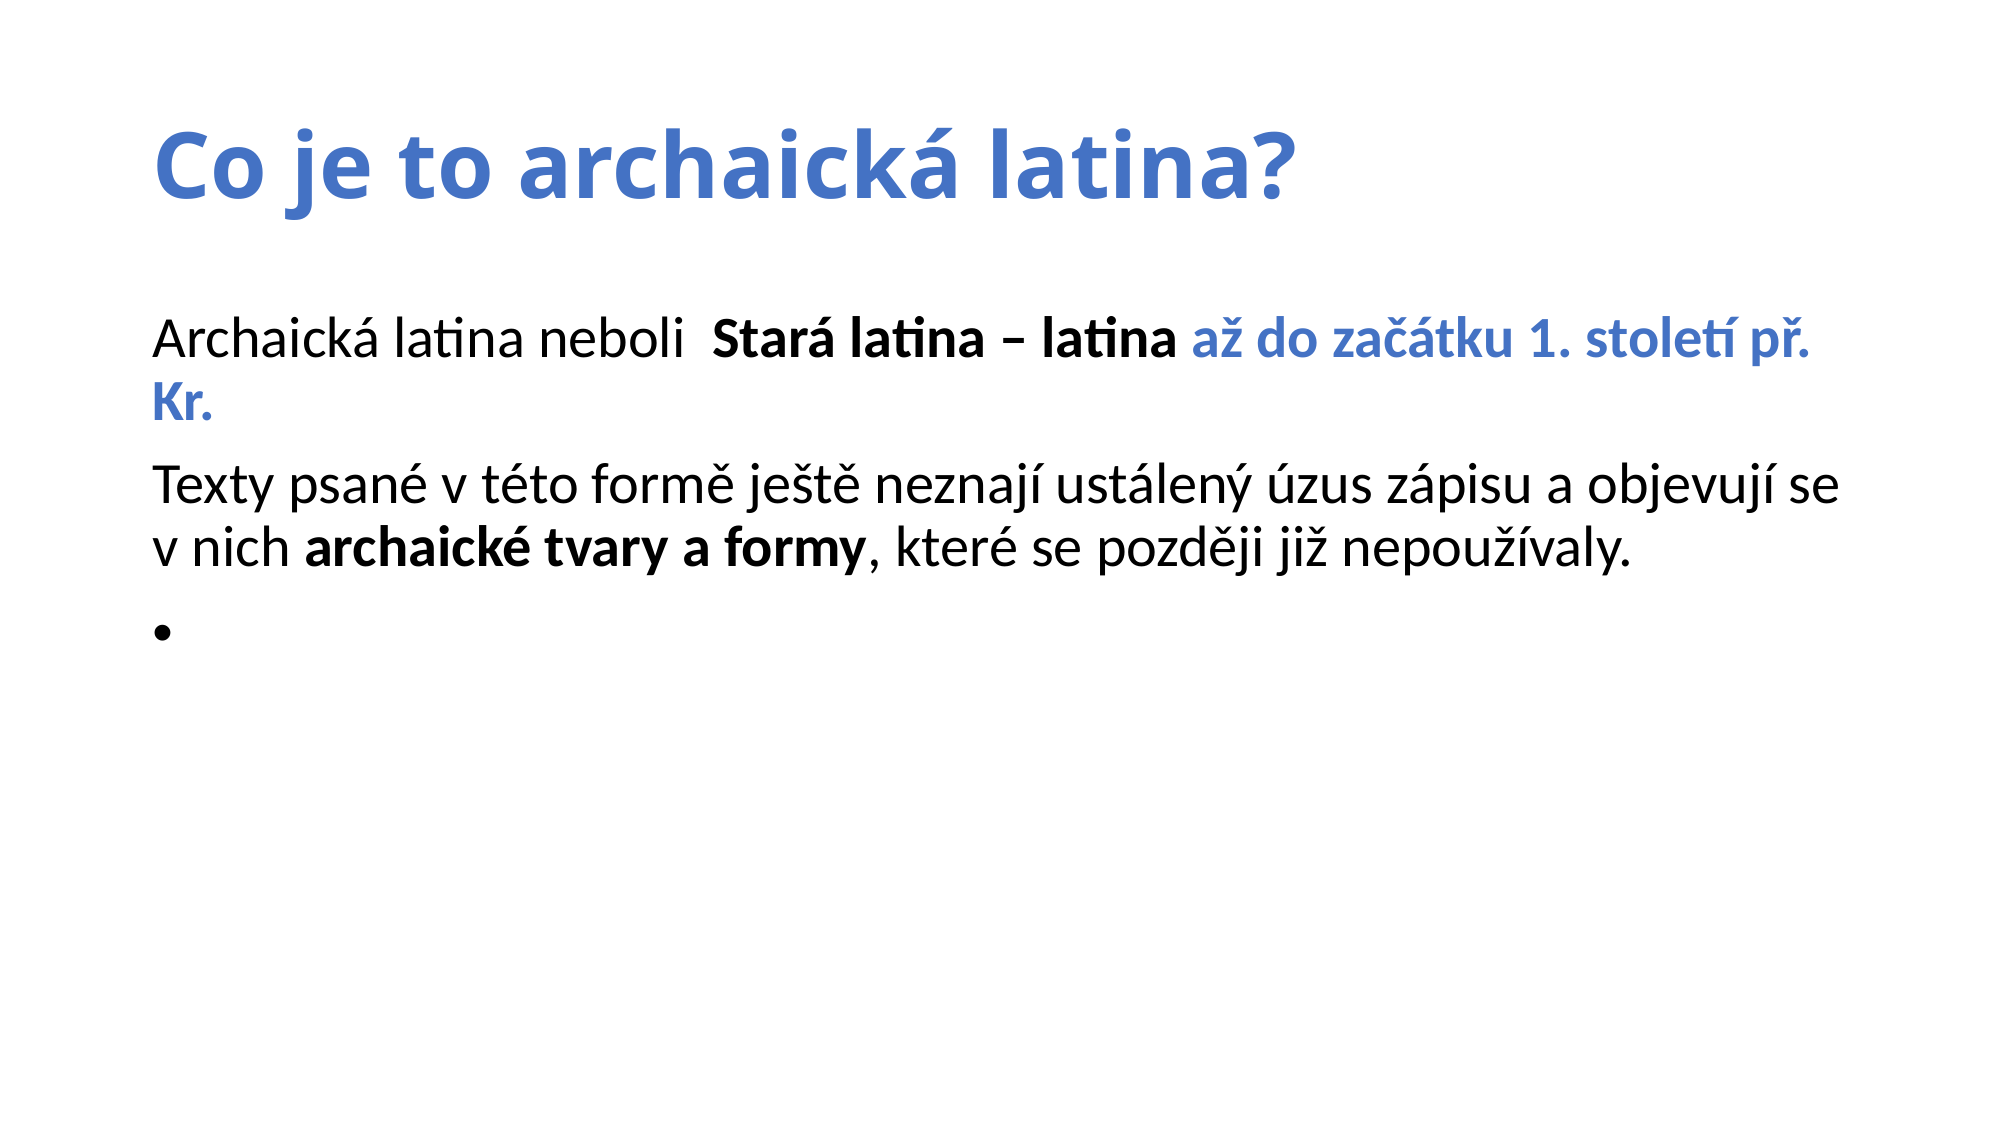

# Co je to archaická latina?
Archaická latina neboli Stará latina – latina až do začátku 1. století př. Kr.
Texty psané v této formě ještě neznají ustálený úzus zápisu a objevují se v nich archaické tvary a formy, které se později již nepoužívaly.